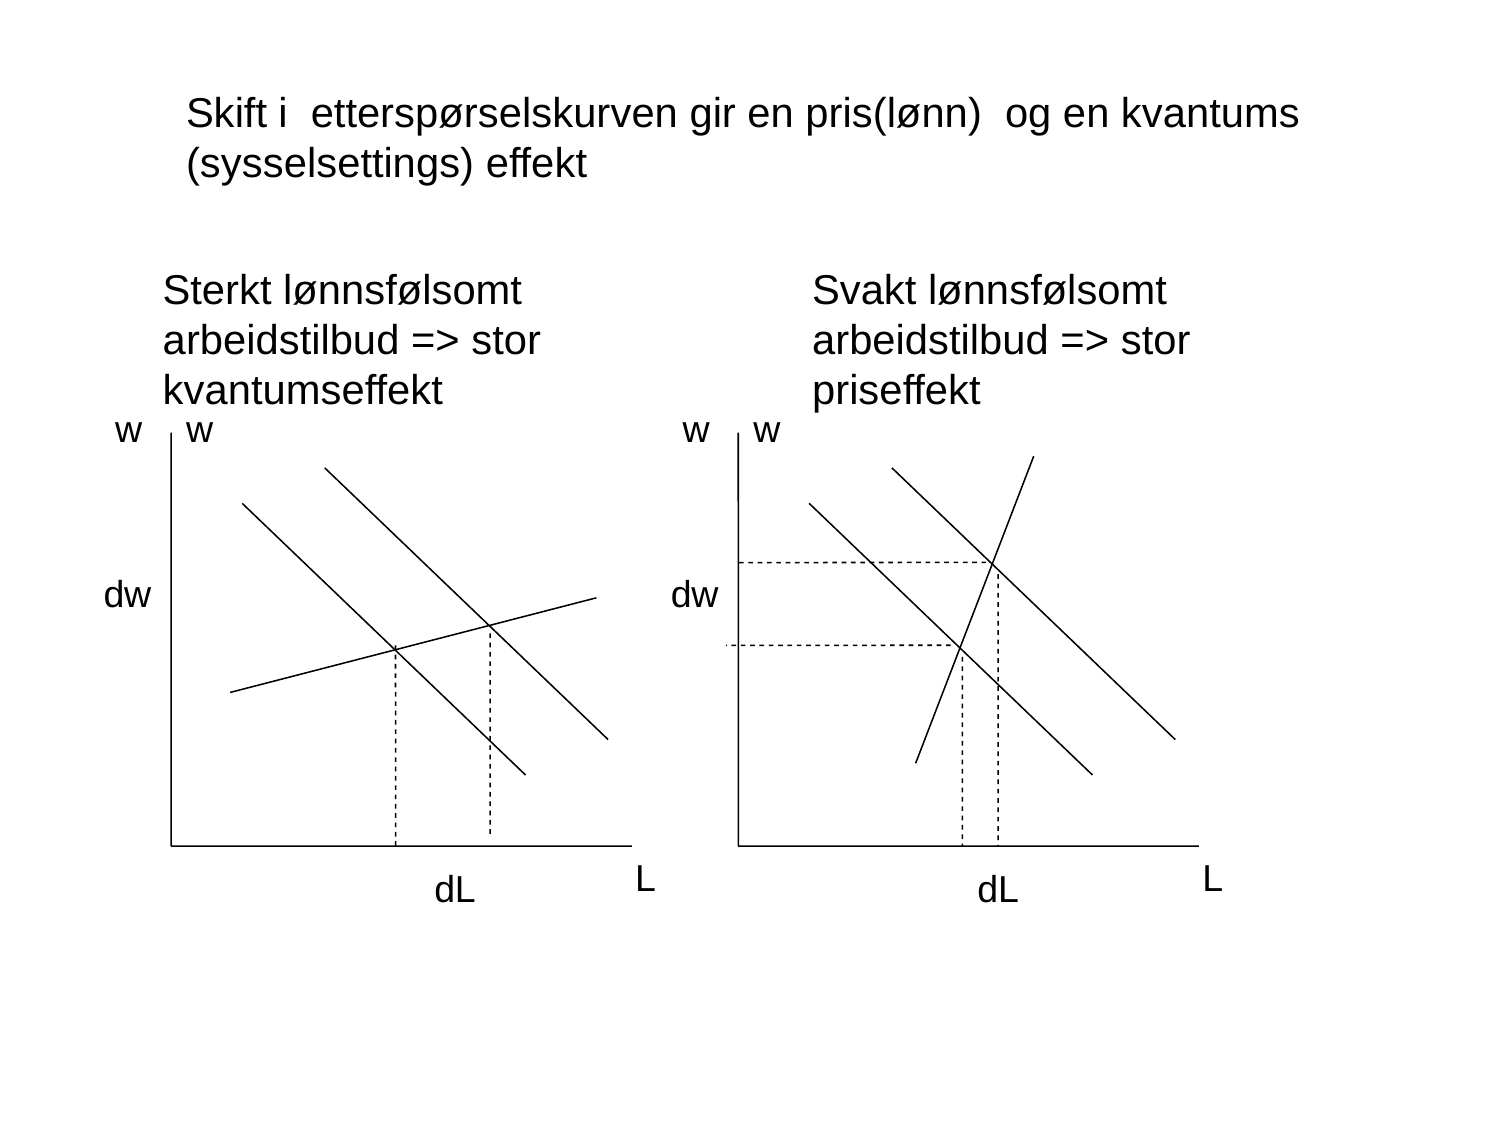

Skift i etterspørselskurven gir en pris(lønn) og en kvantums (sysselsettings) effekt
Sterkt lønnsfølsomt arbeidstilbud => stor kvantumseffekt
Svakt lønnsfølsomt arbeidstilbud => stor priseffekt
w
w
w
w
dw
dw
L
L
dL
dL